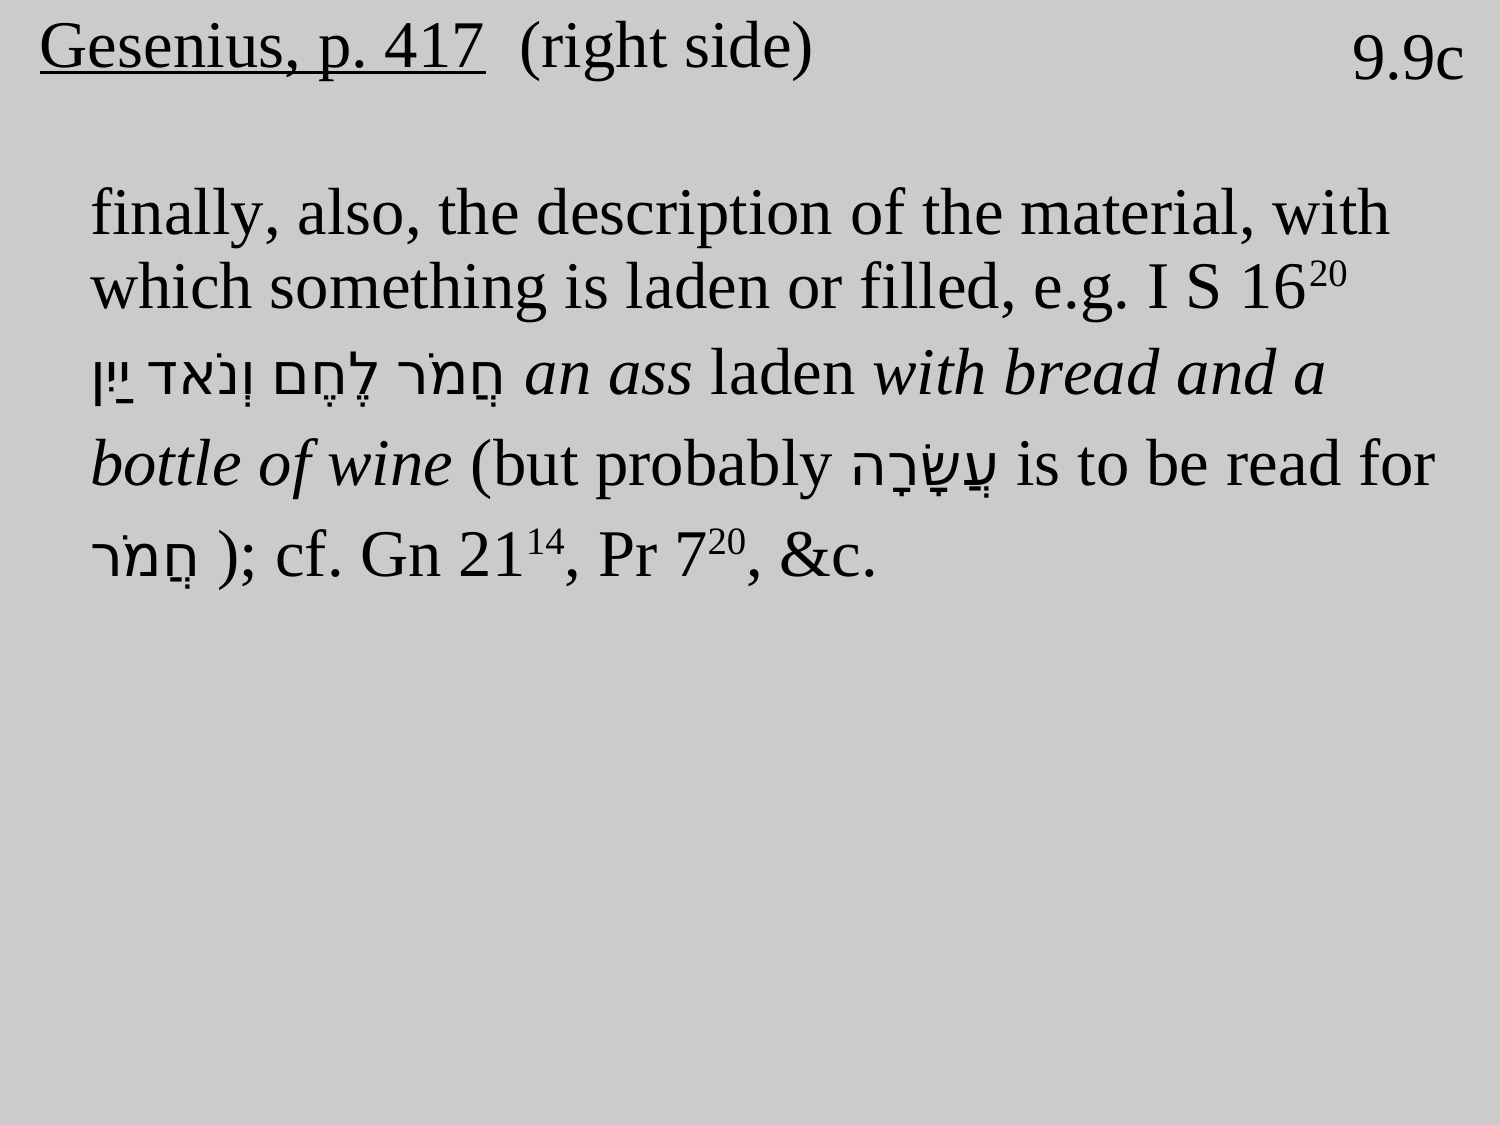

Gesenius, p. 417 (right side)
9.9c
finally, also, the description of the material, with which something is laden or filled, e.g. I S 1620 חֲמֹר לֶחֶם וְנֹאד יַיִן an ass laden with bread and a bottle of wine (but probably עֲשָׂרָה is to be read for חֲמֹר ); cf. Gn 2114, Pr 720, &c.